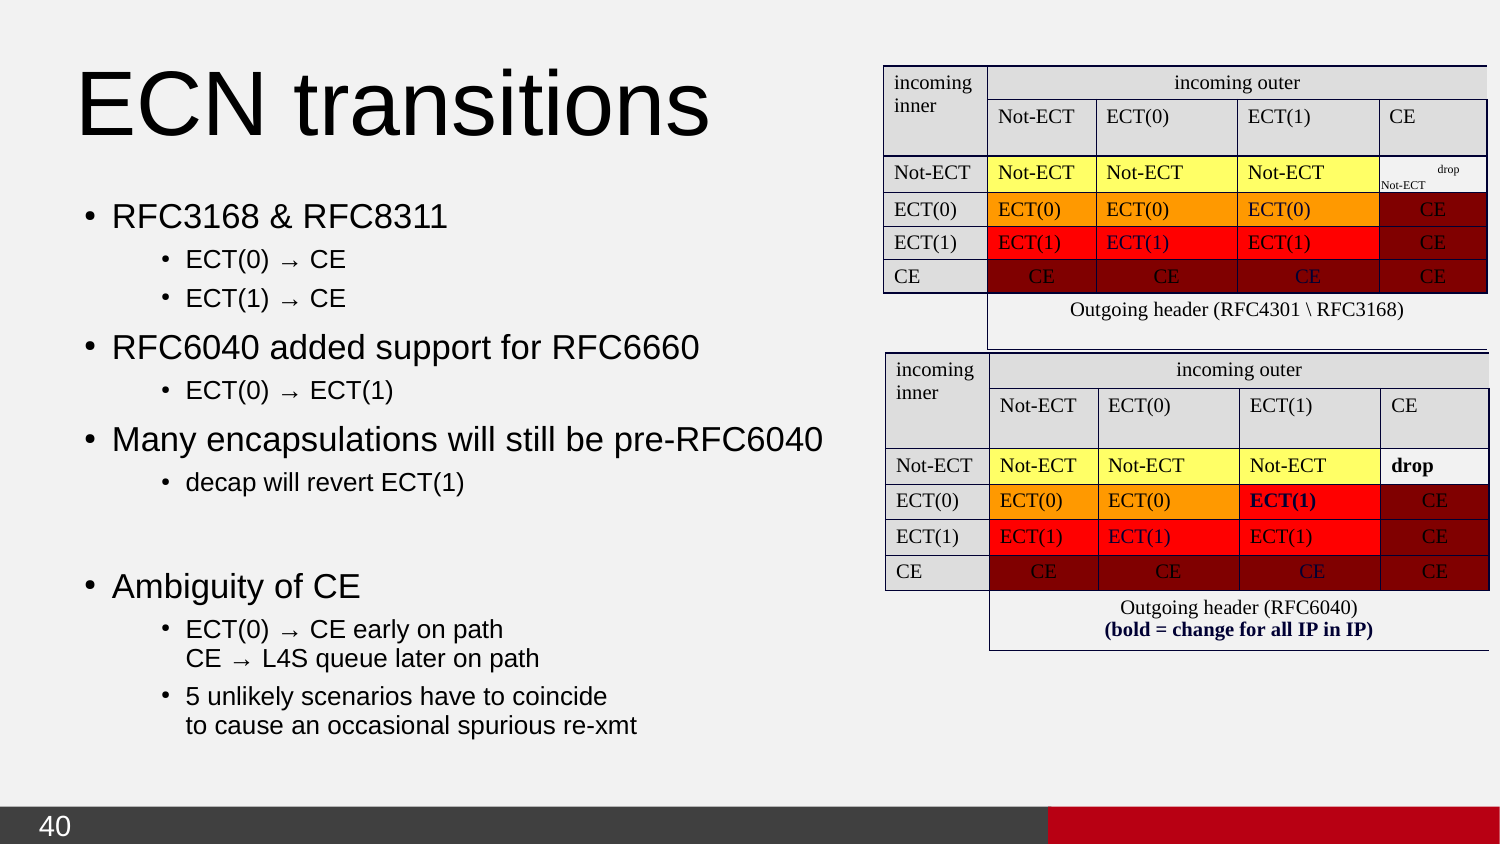

# ECN transitions
RFC3168 & RFC8311
ECT(0) → CE
ECT(1) → CE
RFC6040 added support for RFC6660
ECT(0) → ECT(1)
Many encapsulations will still be pre-RFC6040
decap will revert ECT(1)
Ambiguity of CE
ECT(0) → CE early on path
CE → L4S queue later on path
5 unlikely scenarios have to coincide
to cause an occasional spurious re-xmt
40